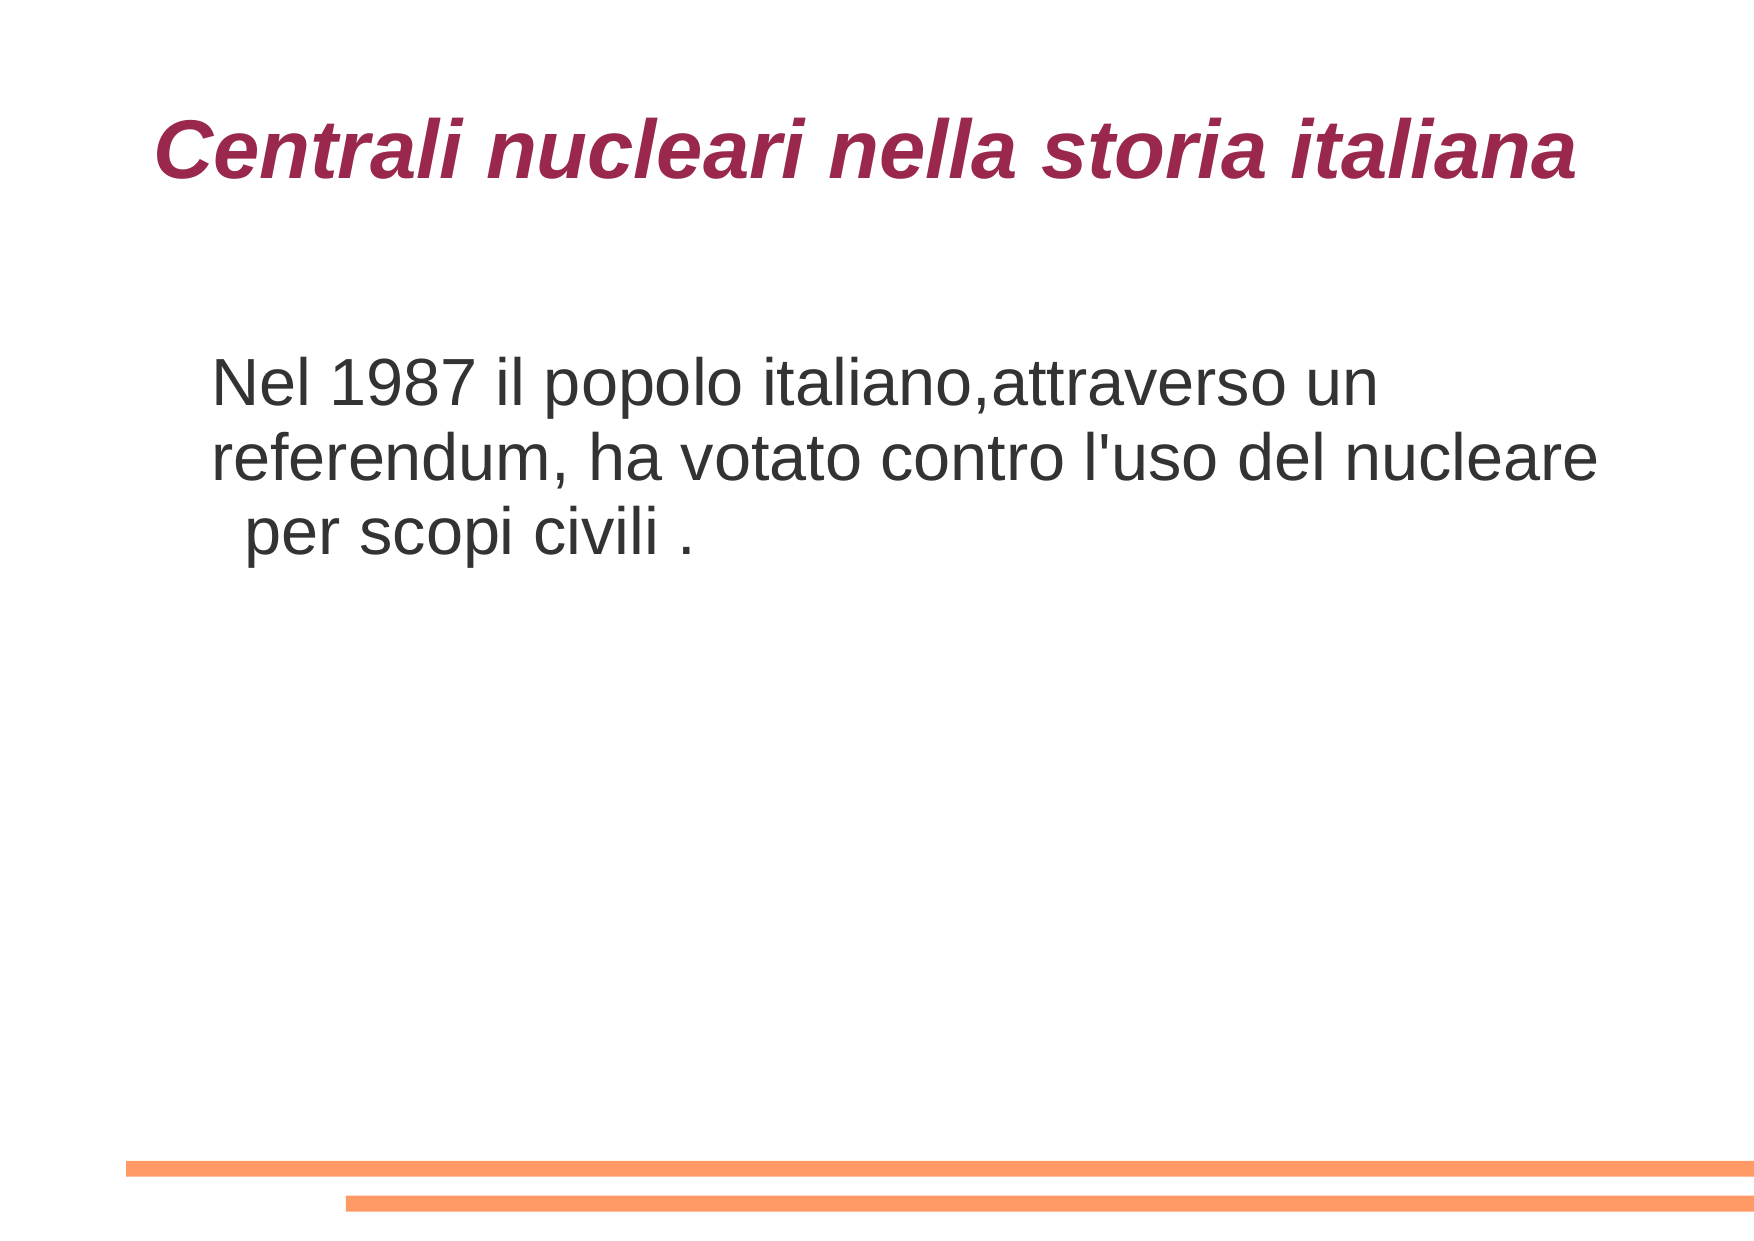

# Centrali nucleari nella storia italiana
Nel 1987 il popolo italiano,attraverso un
referendum, ha votato contro l'uso del nucleare per scopi civili .